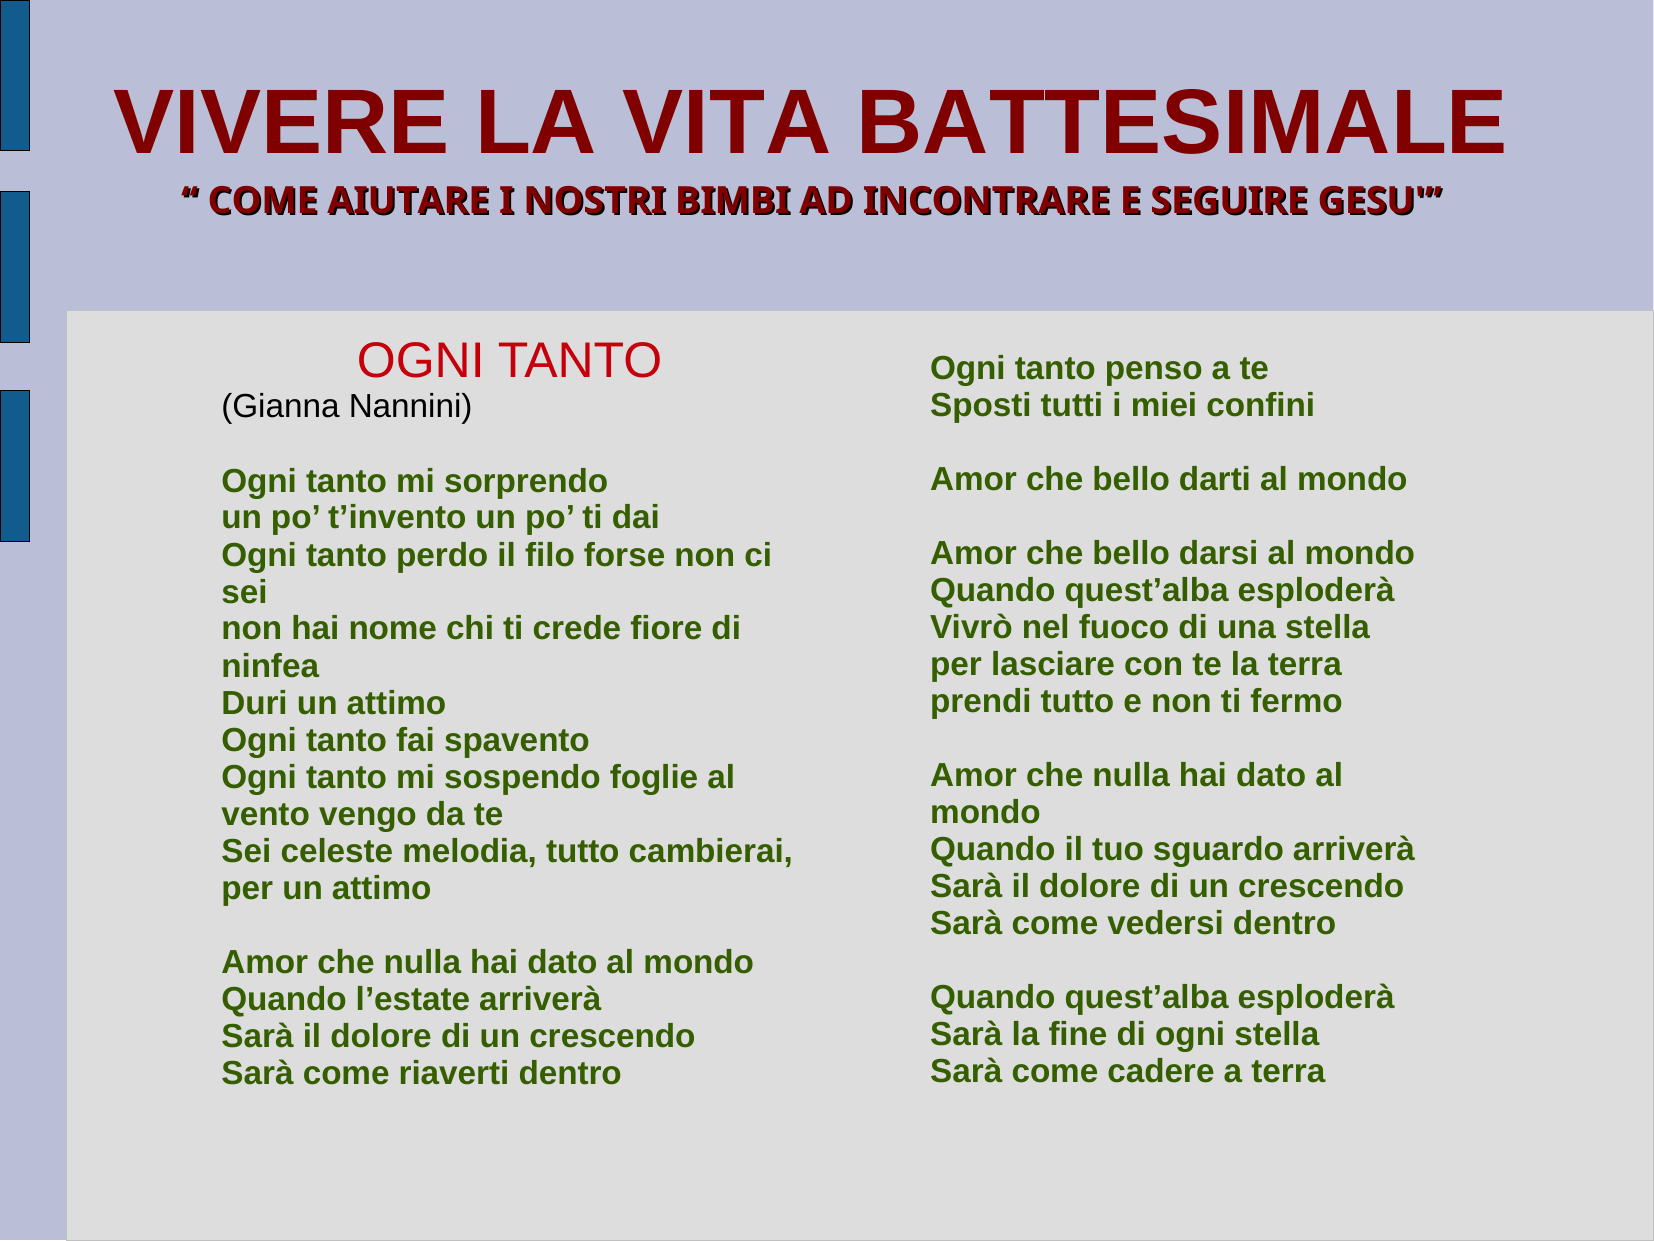

# VIVERE LA VITA BATTESIMALE “ COME AIUTARE I NOSTRI BIMBI AD INCONTRARE E SEGUIRE GESU'”
OGNI TANTO
(Gianna Nannini)
Ogni tanto mi sorprendo
un po’ t’invento un po’ ti dai
Ogni tanto perdo il filo forse non ci sei
non hai nome chi ti crede fiore di ninfea
Duri un attimo
Ogni tanto fai spavento
Ogni tanto mi sospendo foglie al vento vengo da te
Sei celeste melodia, tutto cambierai, per un attimo
Amor che nulla hai dato al mondo
Quando l’estate arriverà
Sarà il dolore di un crescendo
Sarà come riaverti dentro
Ogni tanto penso a te
Sposti tutti i miei confini
Amor che bello darti al mondo
Amor che bello darsi al mondo
Quando quest’alba esploderà
Vivrò nel fuoco di una stella
per lasciare con te la terra
prendi tutto e non ti fermo
Amor che nulla hai dato al mondo
Quando il tuo sguardo arriverà
Sarà il dolore di un crescendo
Sarà come vedersi dentro
Quando quest’alba esploderà
Sarà la fine di ogni stella
Sarà come cadere a terra